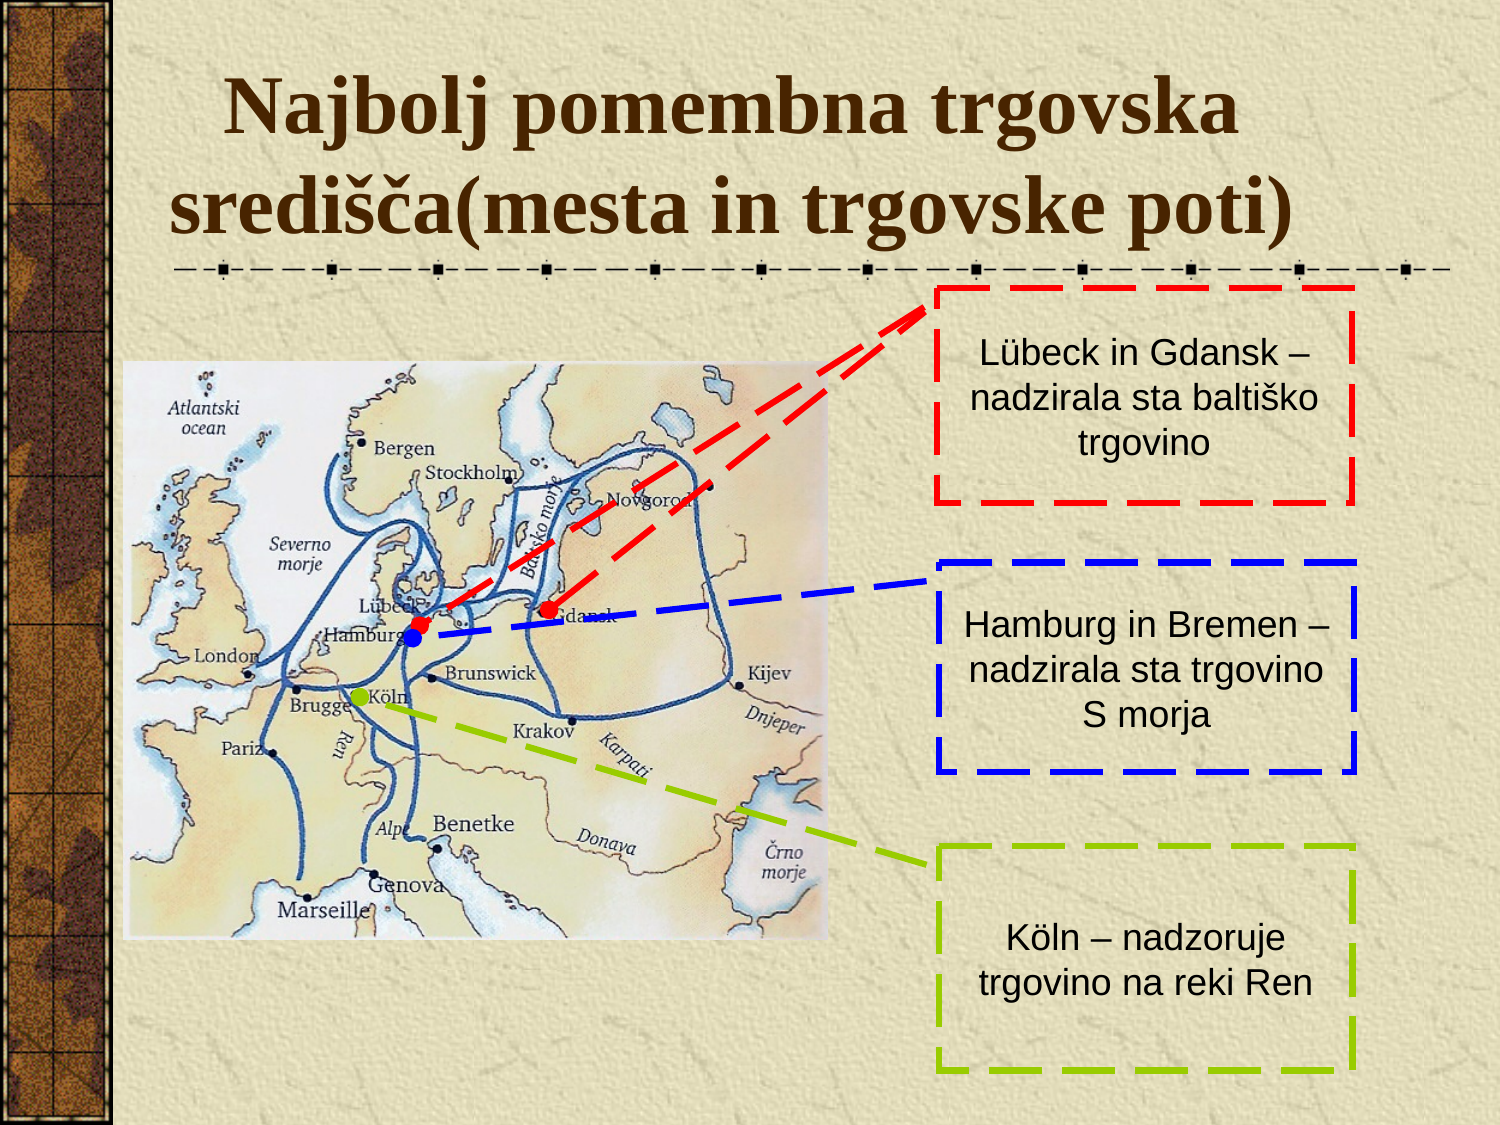

Najbolj pomembna trgovska središča(mesta in trgovske poti)
Lübeck in Gdansk – nadzirala sta baltiško trgovino
Hamburg in Bremen – nadzirala sta trgovino S morja
Köln – nadzoruje trgovino na reki Ren